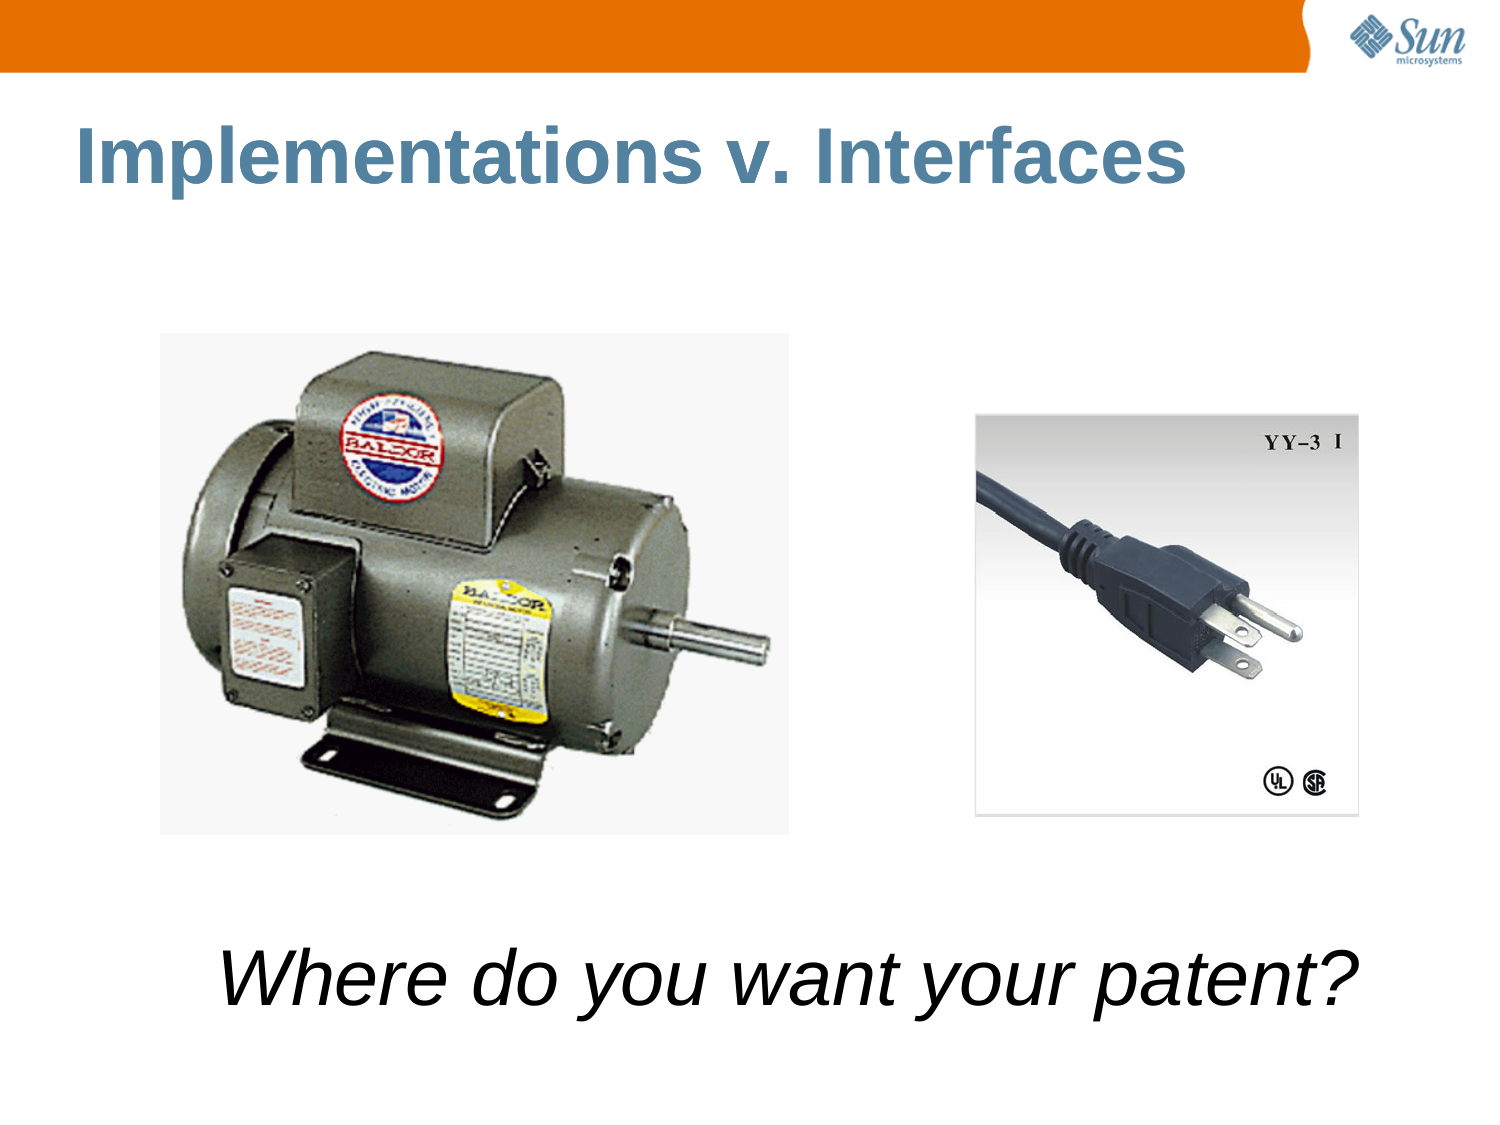

# Implementations v. Interfaces
Implementations v.
Where do you want your patent?